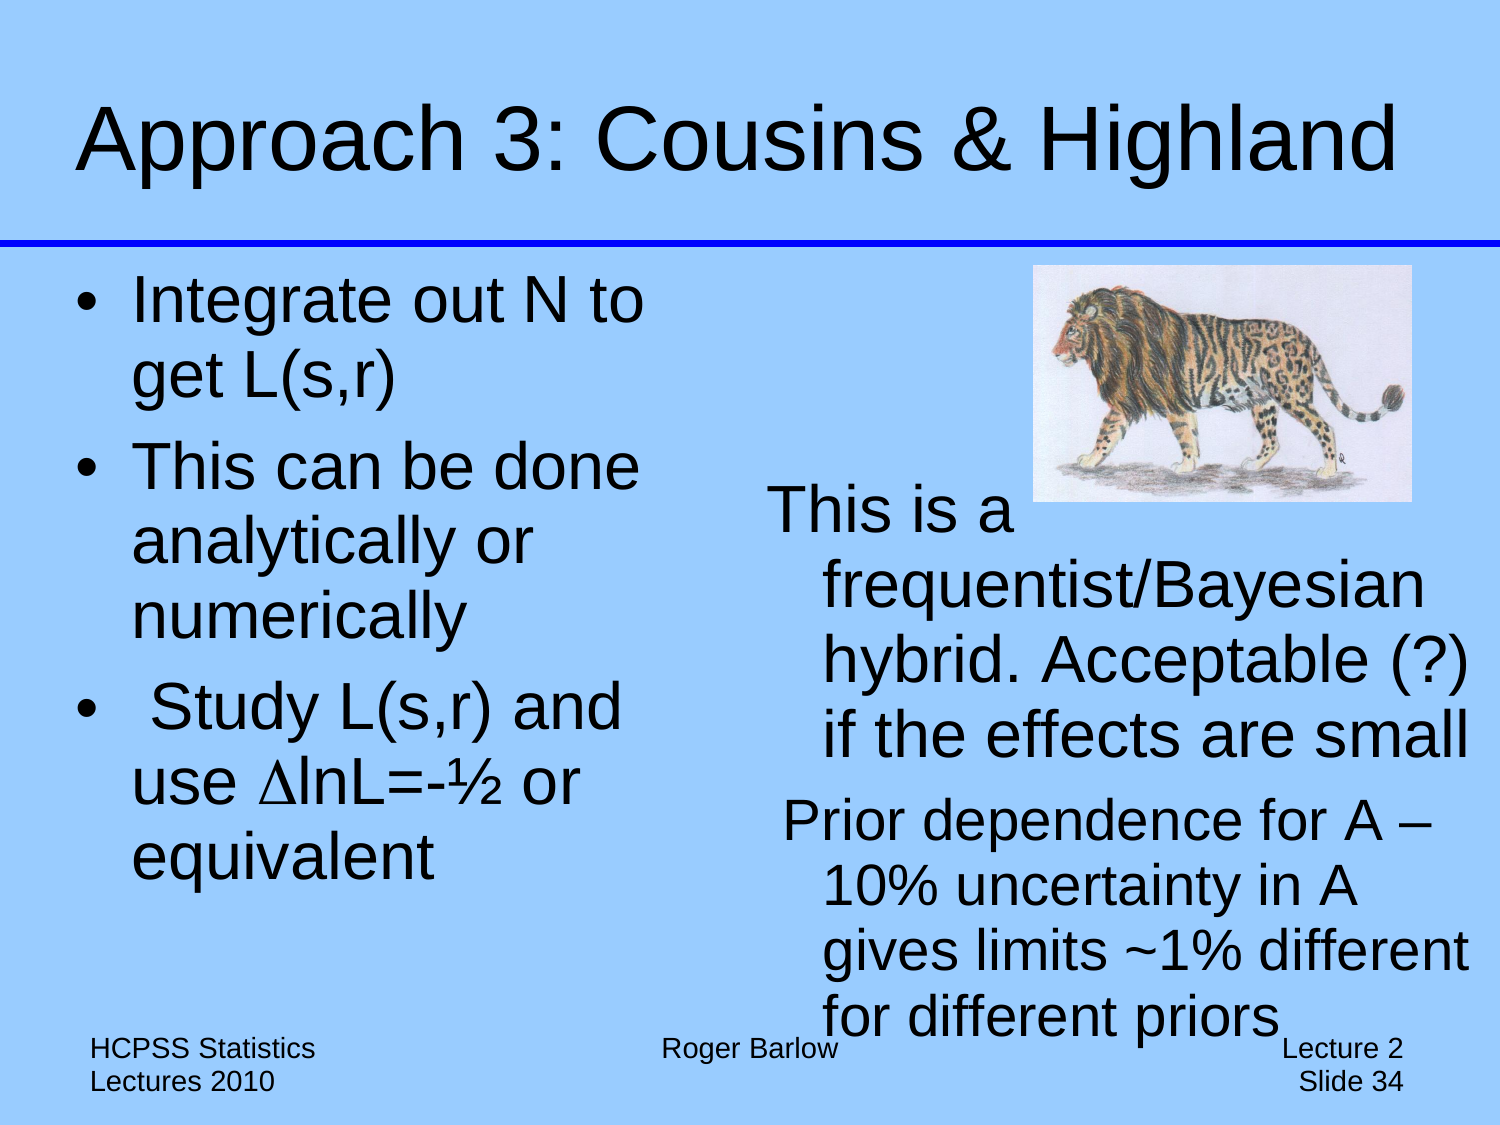

# Approach 3: Cousins & Highland
Integrate out N to get L(s,r)
This can be done analytically or numerically
 Study L(s,r) and use lnL=-½ or equivalent
This is a frequentist/Bayesian hybrid. Acceptable (?) if the effects are small
 Prior dependence for A – 10% uncertainty in A gives limits ~1% different for different priors
34